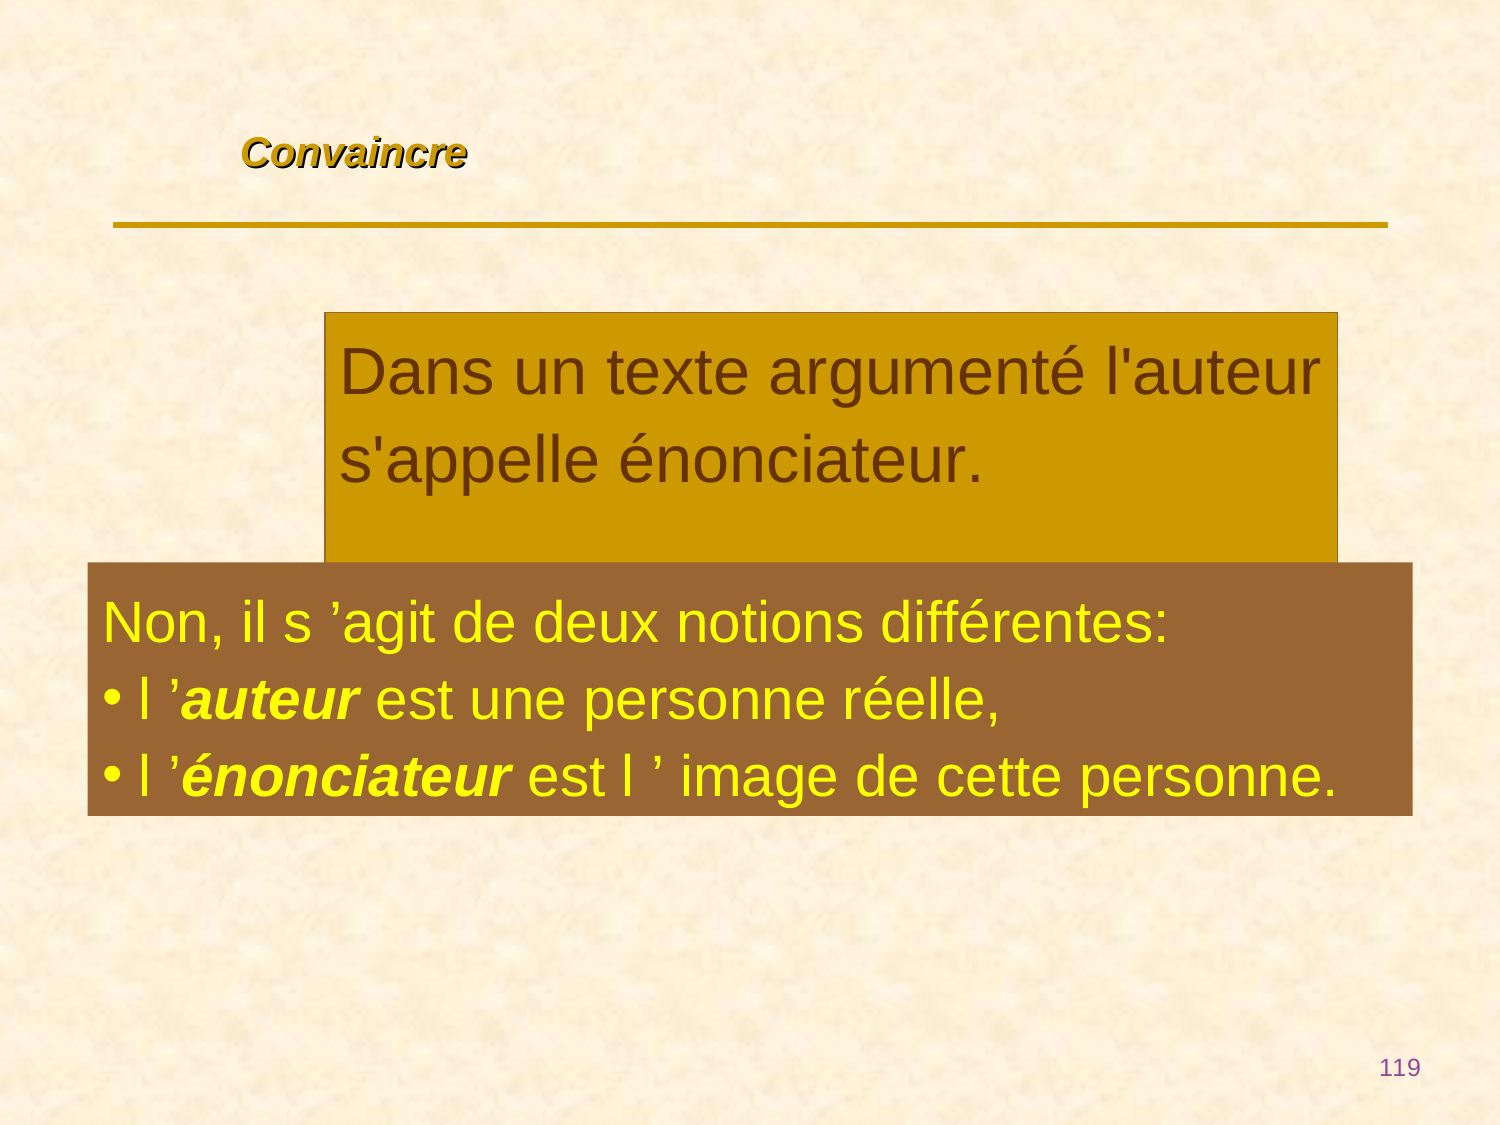

Convaincre
Dans un texte argumenté l'auteur s'appelle énonciateur.
Vrai / Faux ?
Non, il s ’agit de deux notions différentes:
 l ’auteur est une personne réelle,
 l ’énonciateur est l ’ image de cette personne.
119